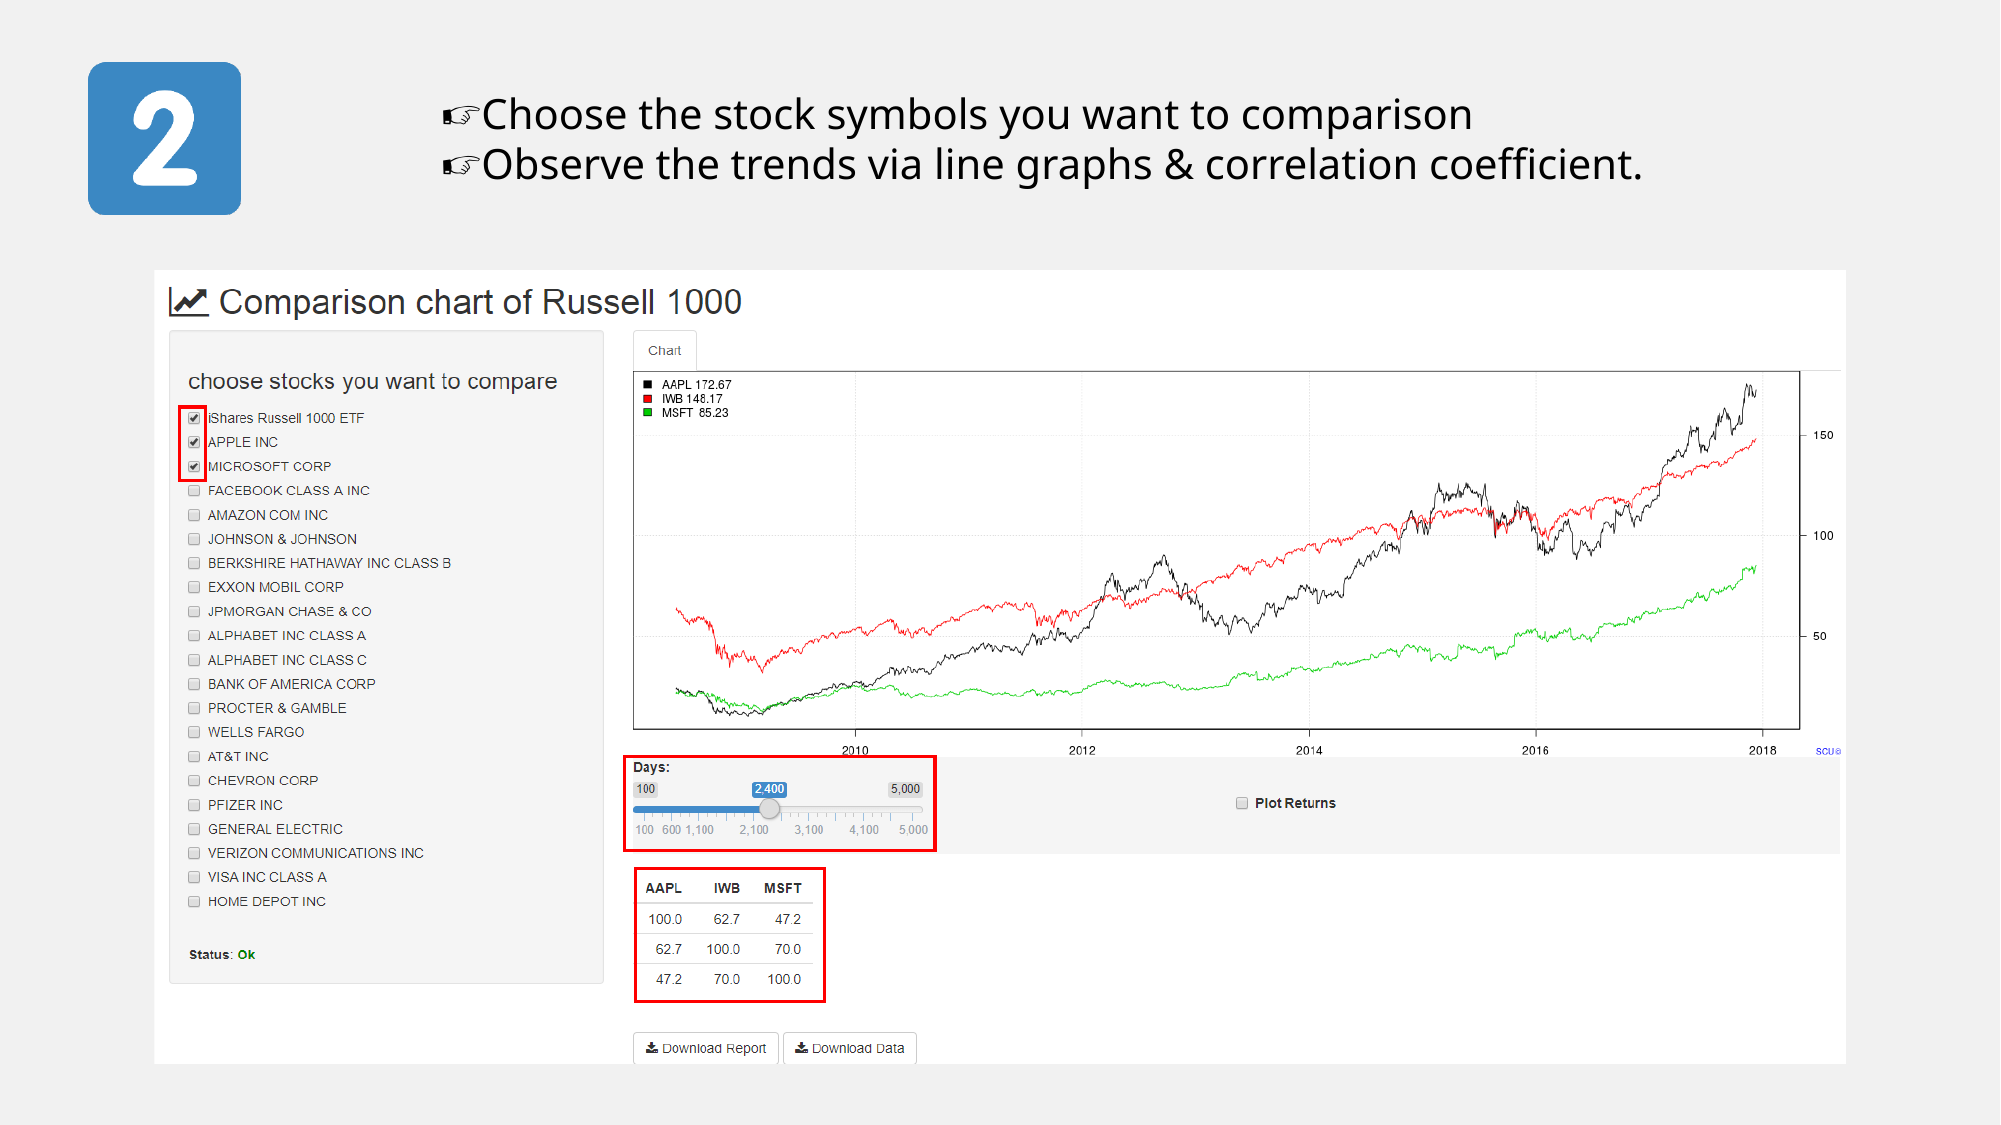

Choose the stock symbols you want to comparison
Observe the trends via line graphs & correlation coefficient.